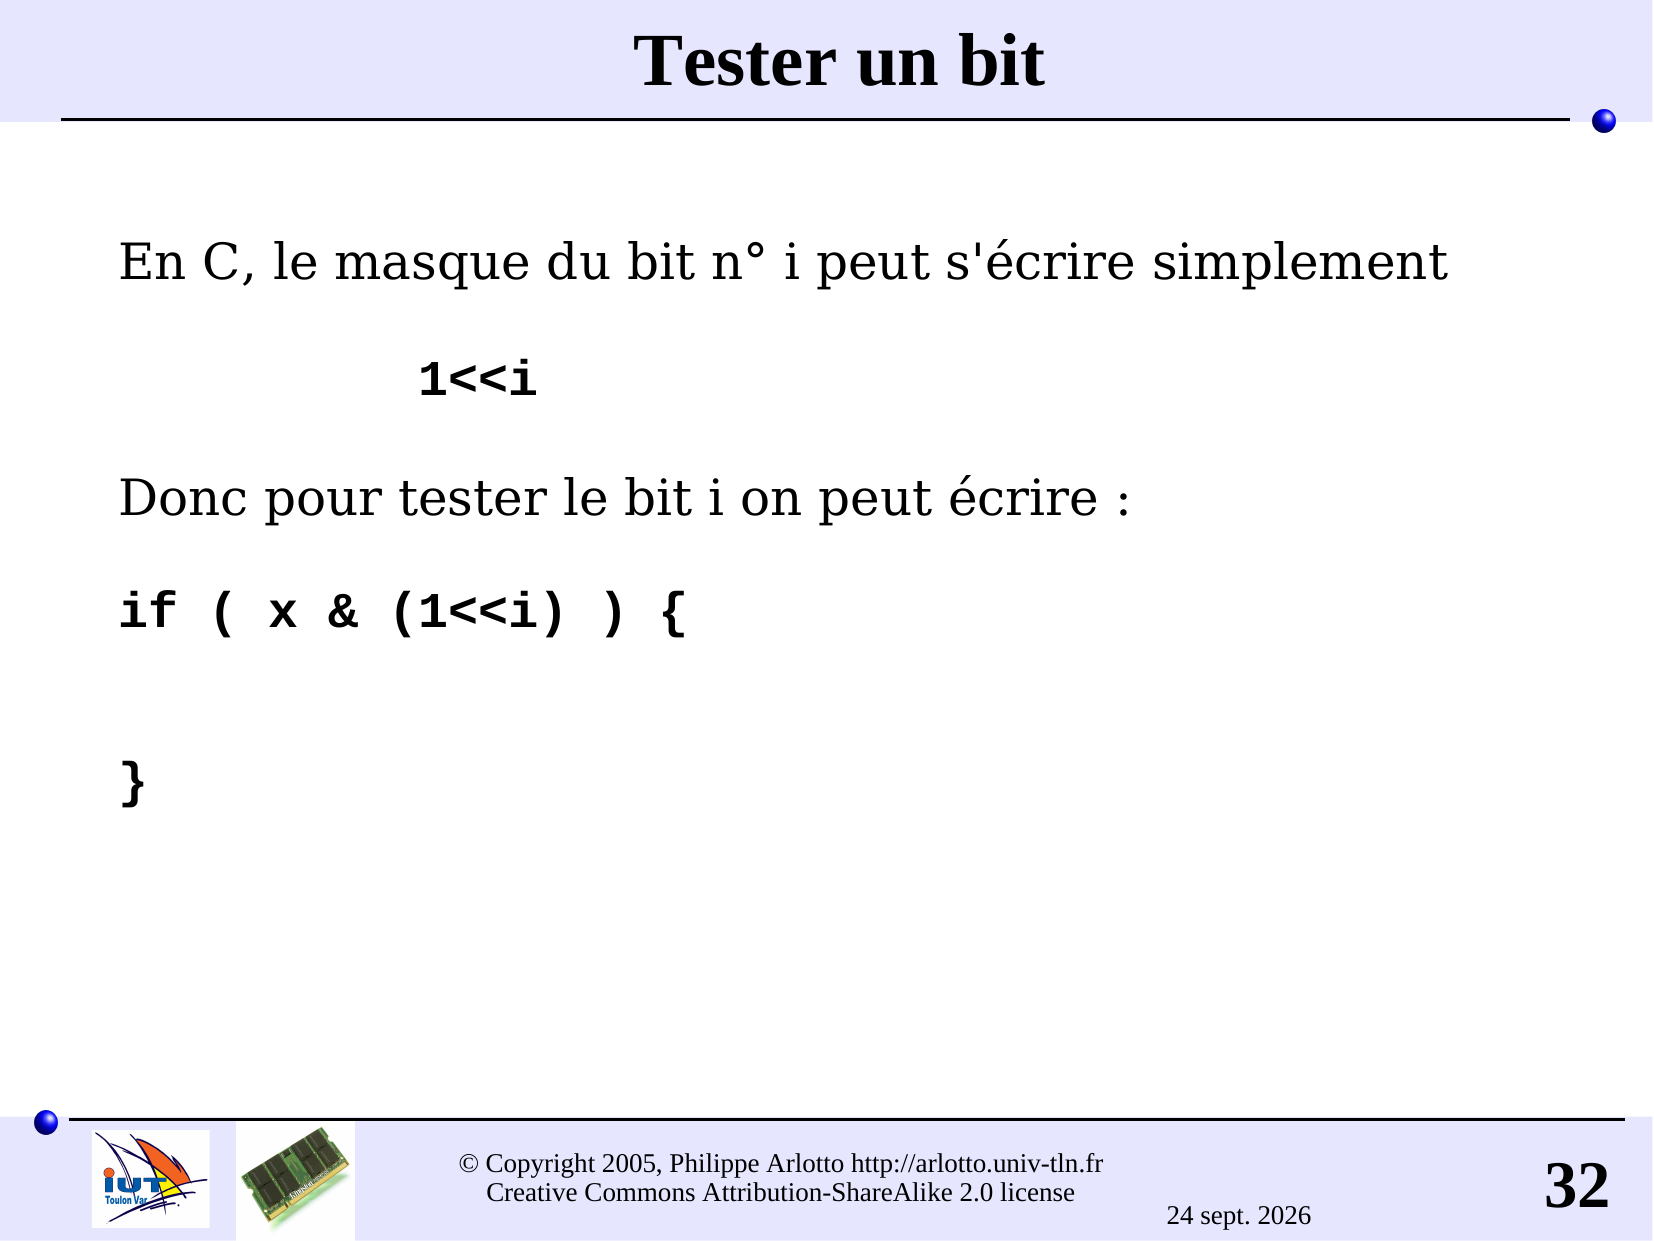

# Tester un bit
En C, le masque du bit n° i peut s'écrire simplement
				1<<i
Donc pour tester le bit i on peut écrire :
if ( x & (1<<i) ) {
}